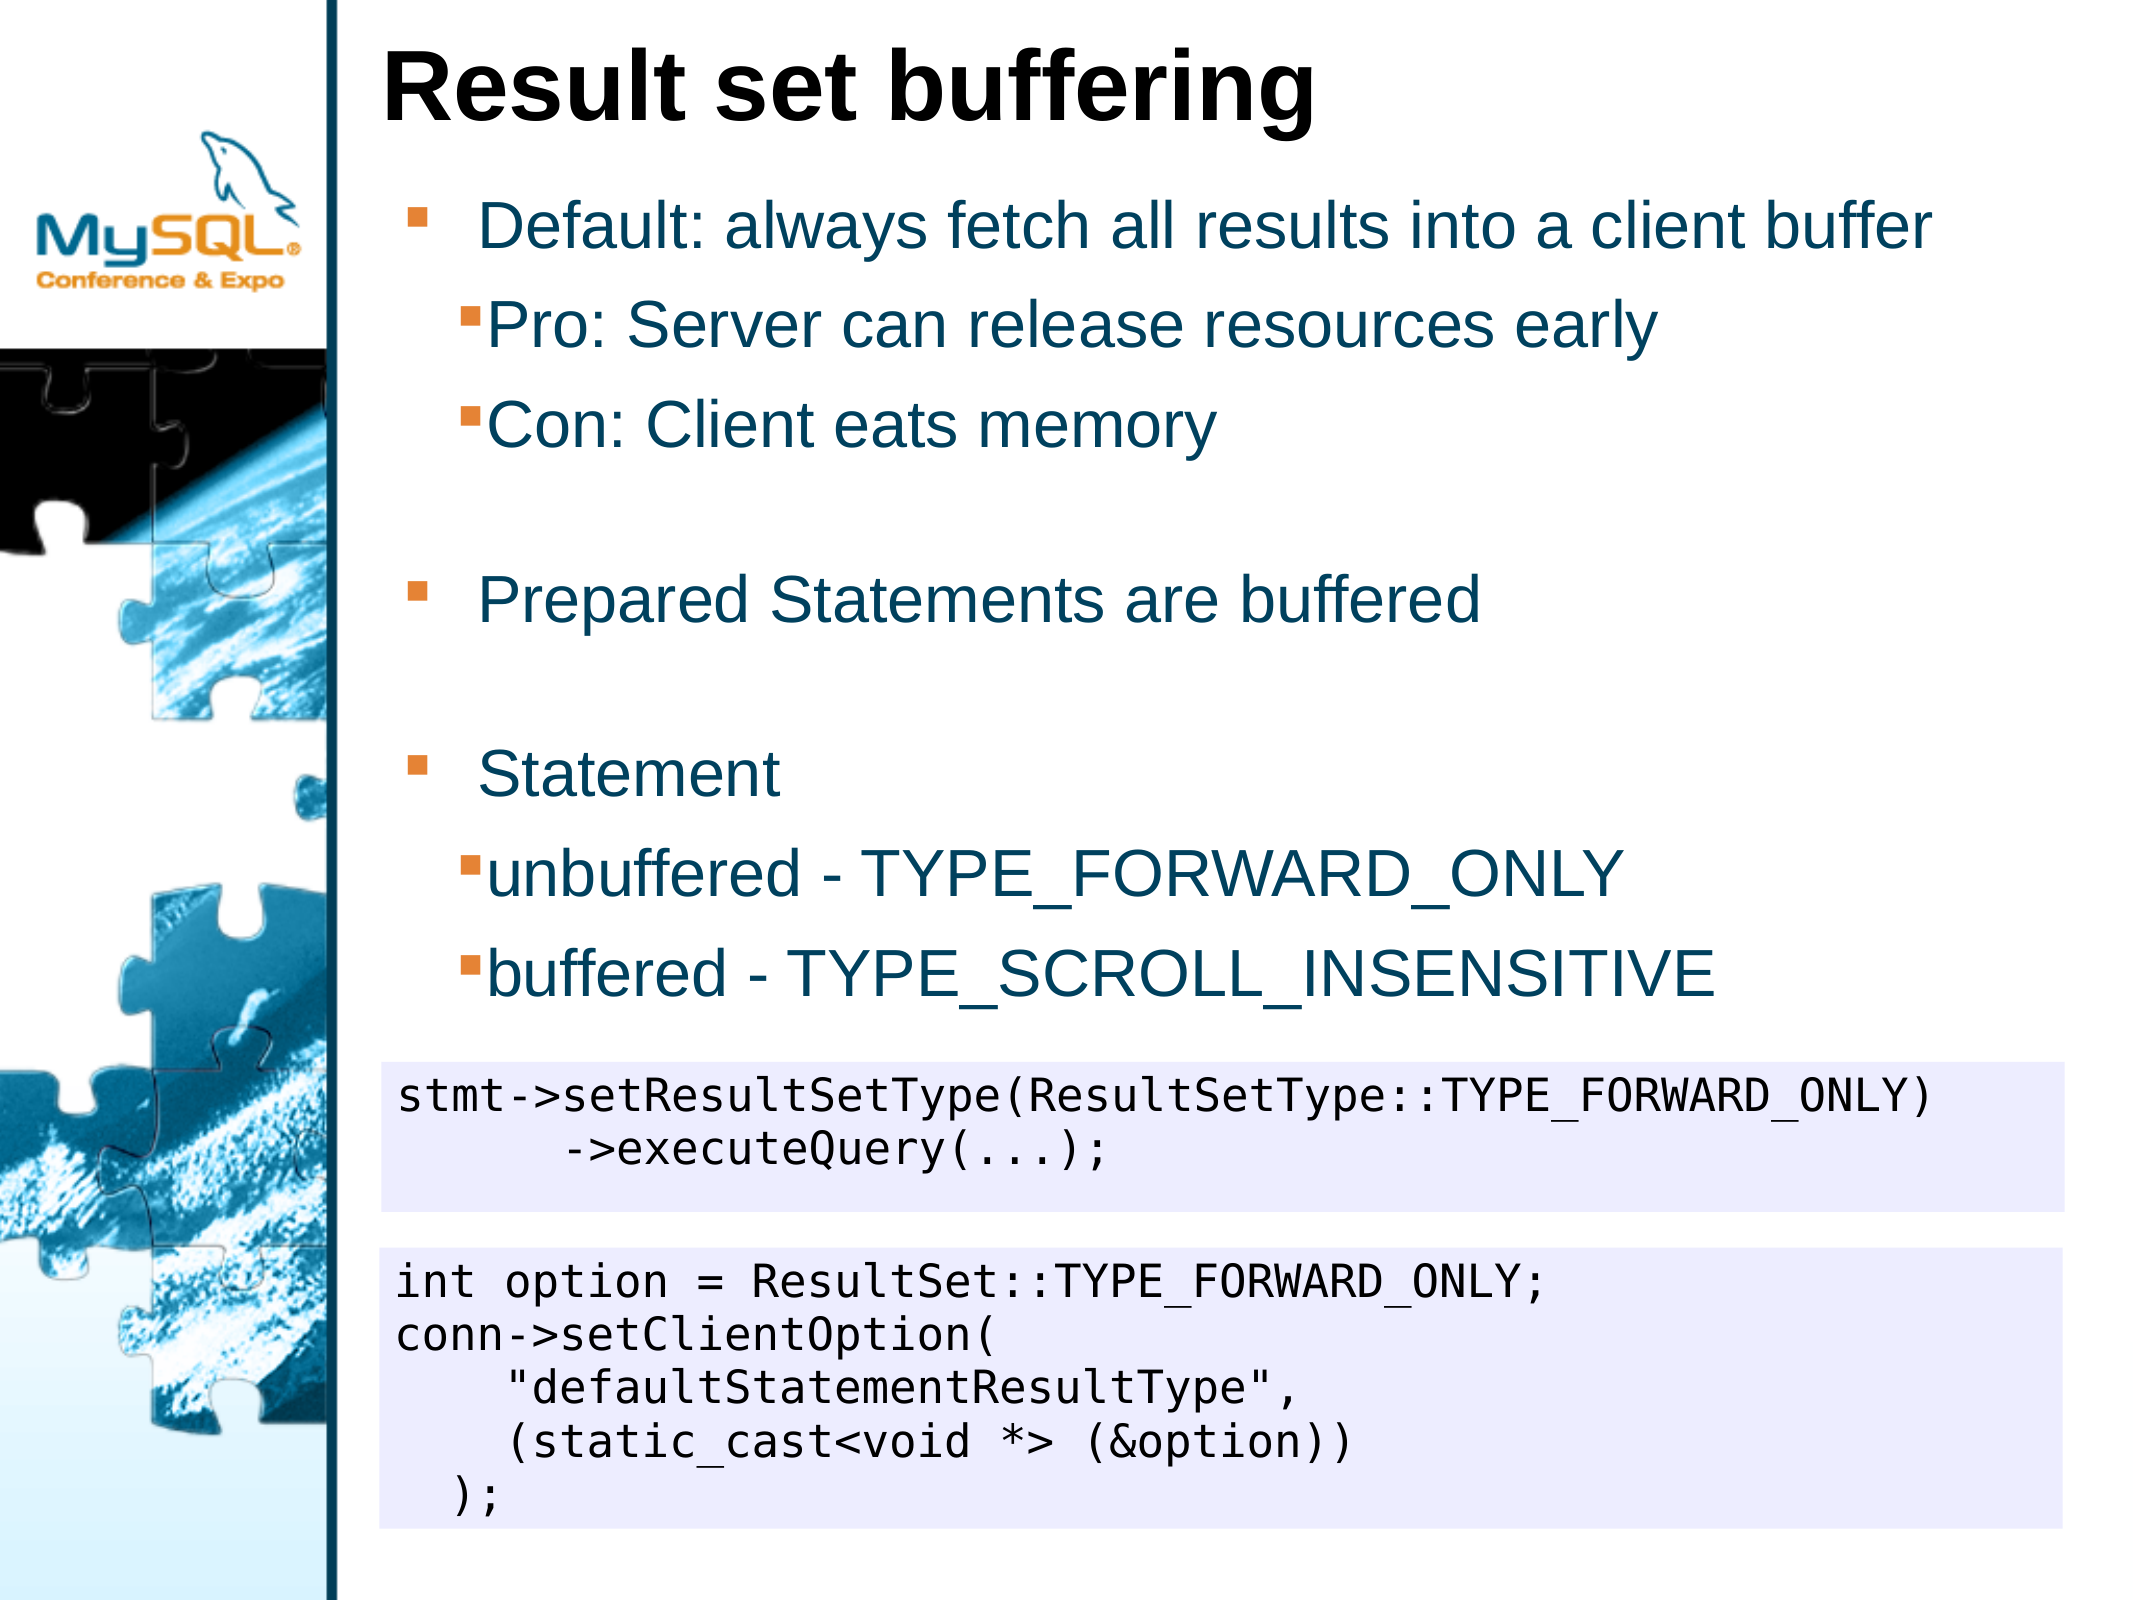

# Result set buffering
Default: always fetch all results into a client buffer
Pro: Server can release resources early
Con: Client eats memory
Prepared Statements are buffered
Statement
unbuffered - TYPE_FORWARD_ONLY
buffered - TYPE_SCROLL_INSENSITIVE
stmt->setResultSetType(ResultSetType::TYPE_FORWARD_ONLY)
 ->executeQuery(...);
int option = ResultSet::TYPE_FORWARD_ONLY;
conn->setClientOption(
 "defaultStatementResultType",
 (static_cast<void *> (&option))
 );